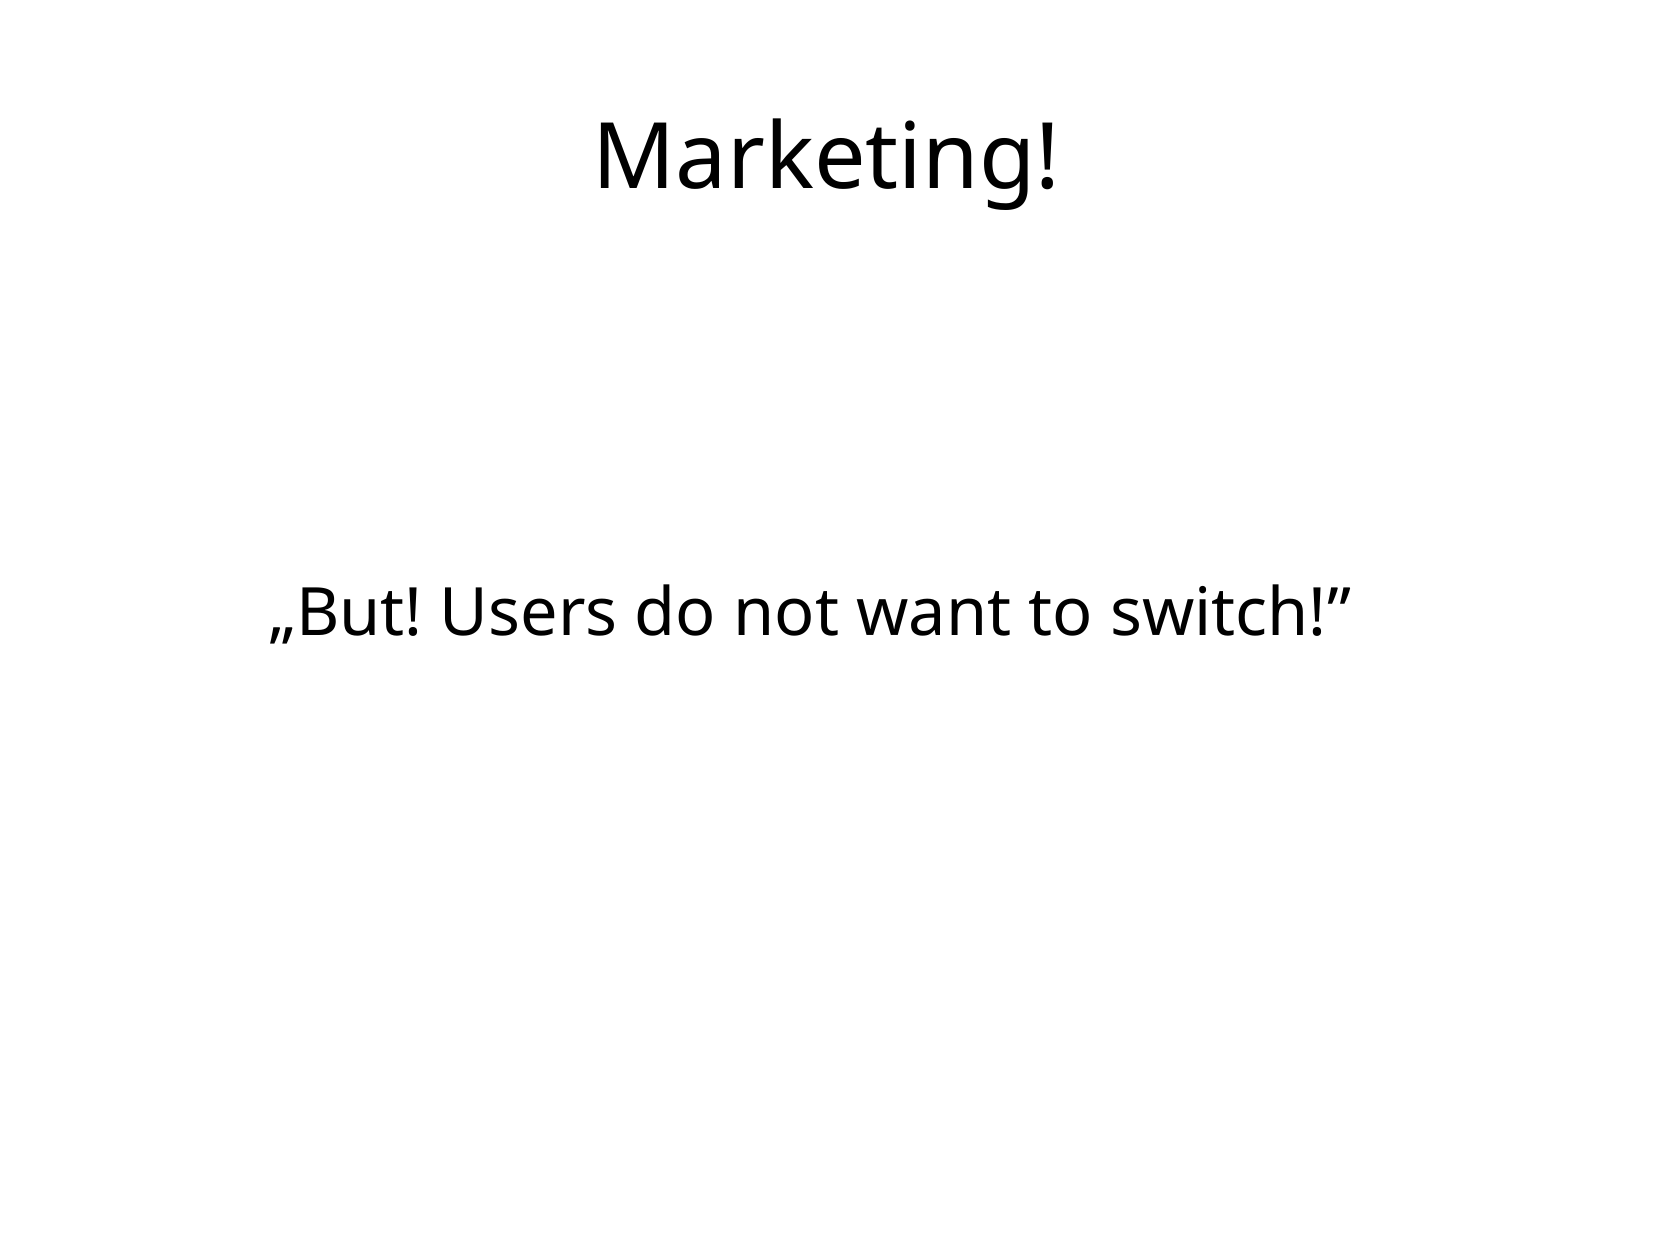

# Marketing!
„But! Users do not want to switch!”